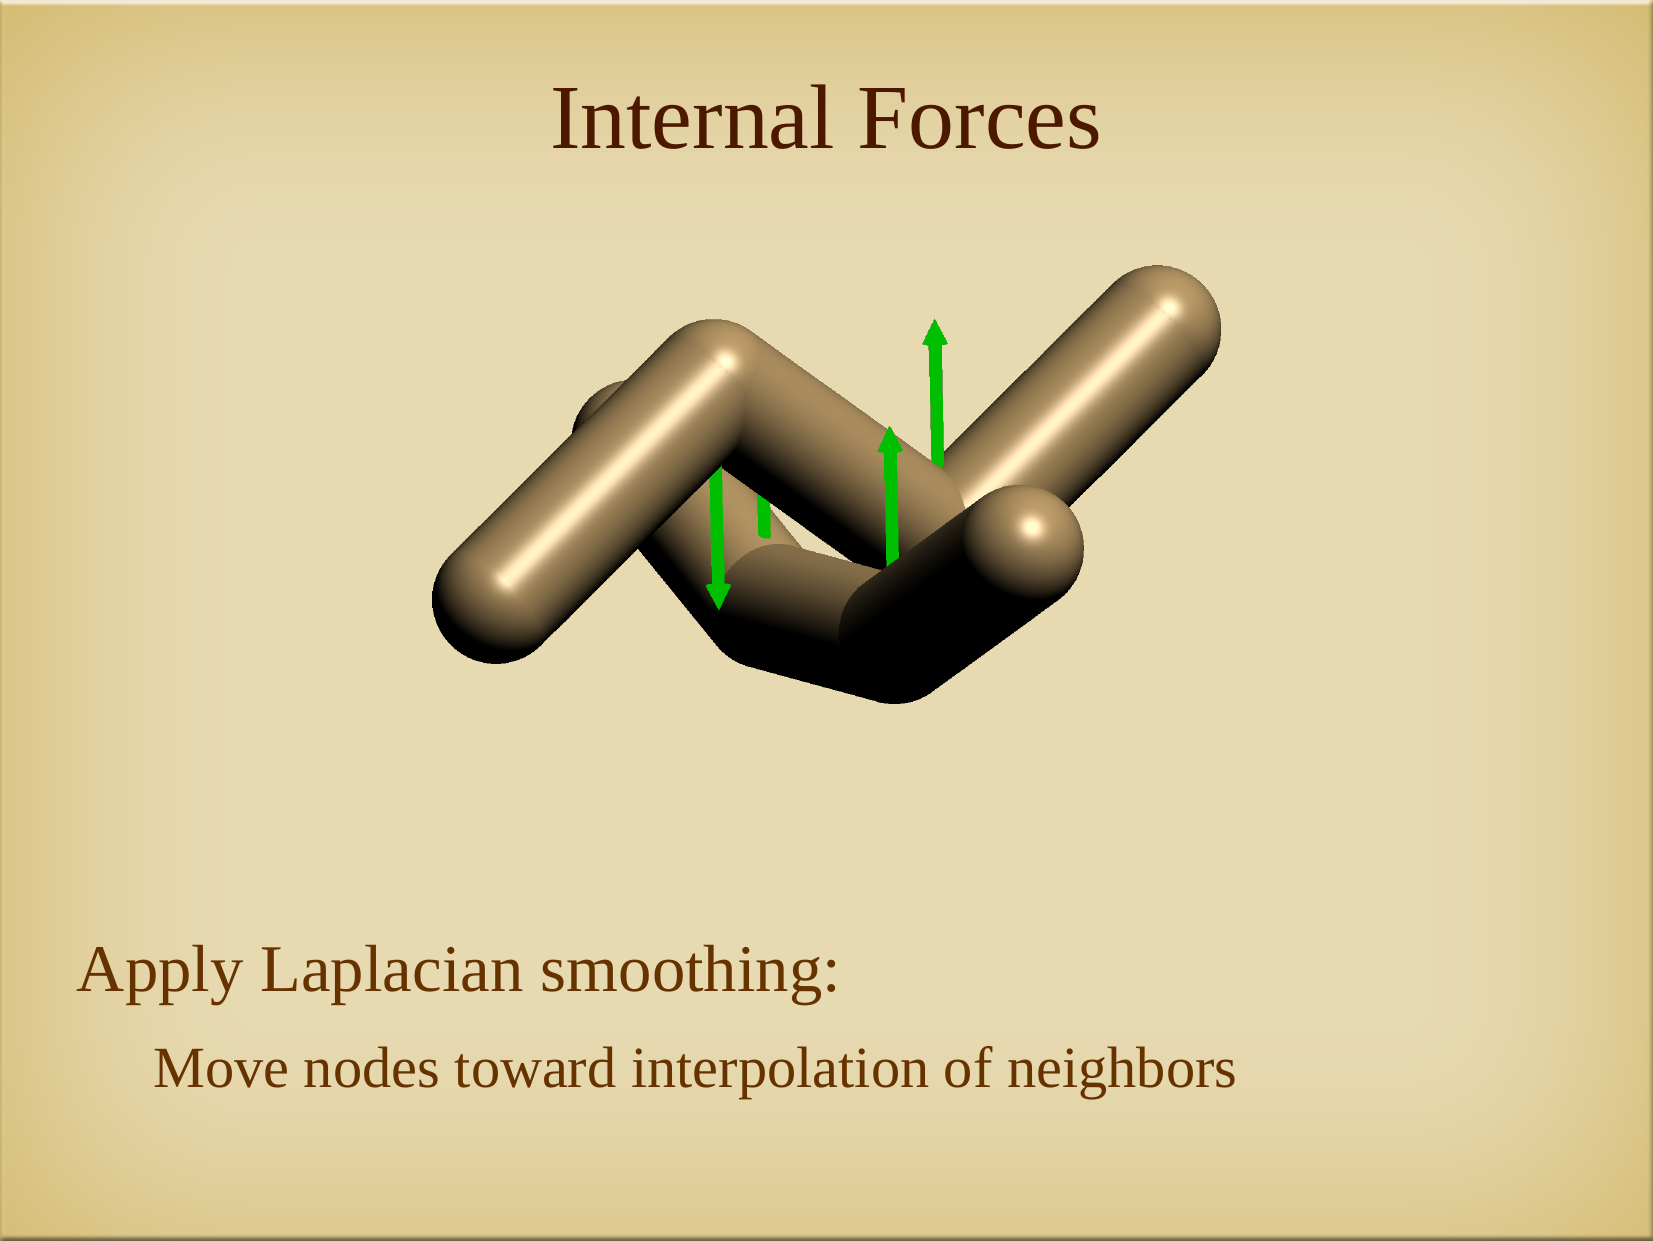

# Internal Forces
Apply Laplacian smoothing:
Move nodes toward interpolation of neighbors